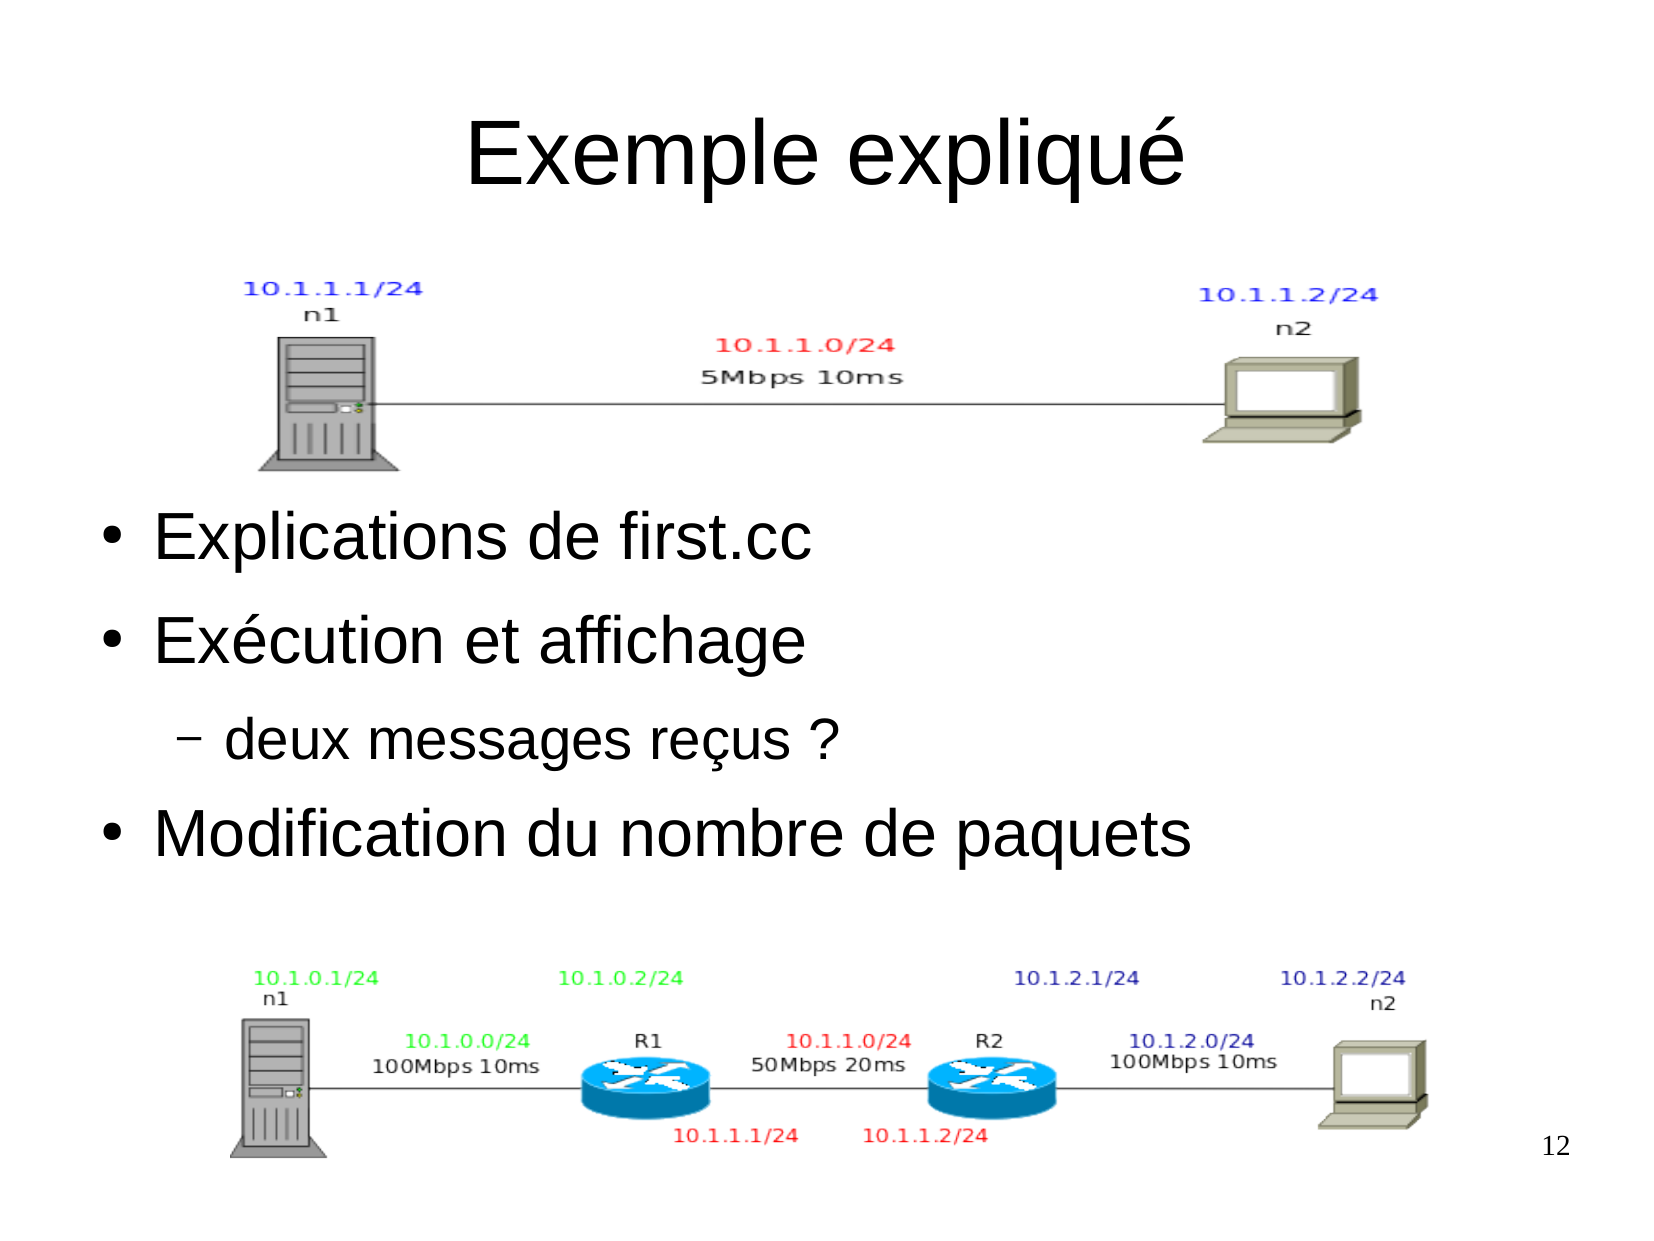

# Exemple expliqué
Explications de first.cc
Exécution et affichage
deux messages reçus ?
Modification du nombre de paquets
12